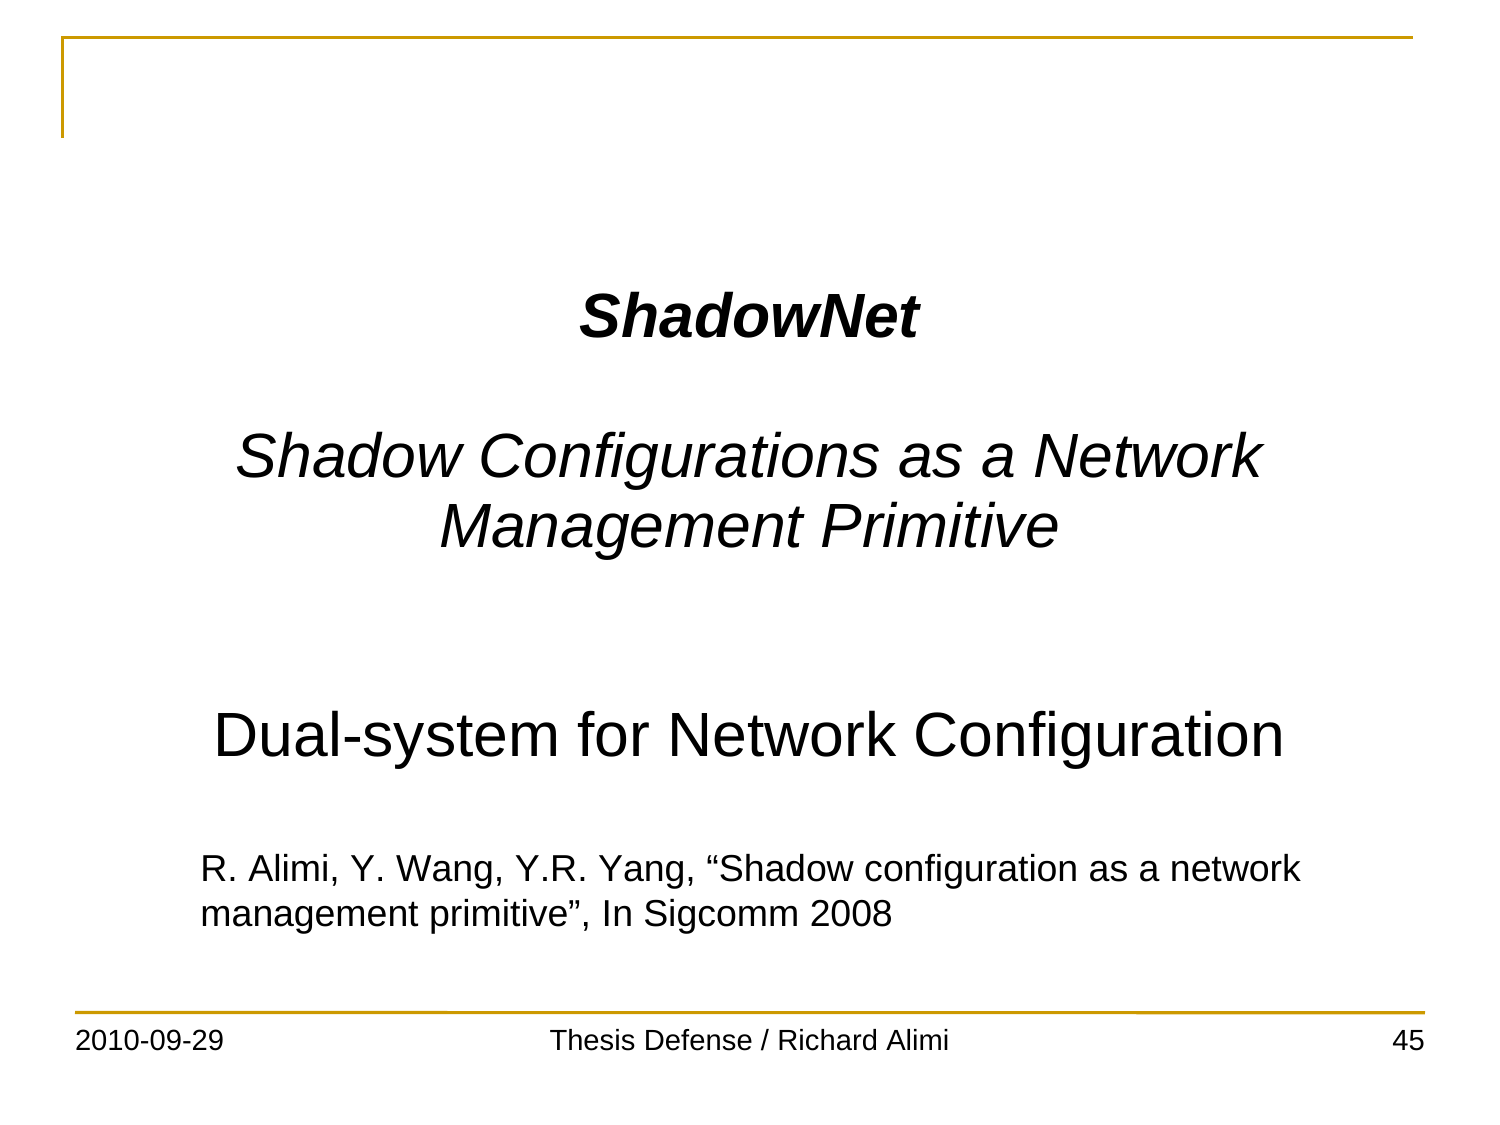

# ShadowNet Shadow Configurations as a Network Management Primitive Dual-system for Network Configuration
R. Alimi, Y. Wang, Y.R. Yang, “Shadow configuration as a network
management primitive”, In Sigcomm 2008
2010-09-29
Thesis Defense / Richard Alimi
45